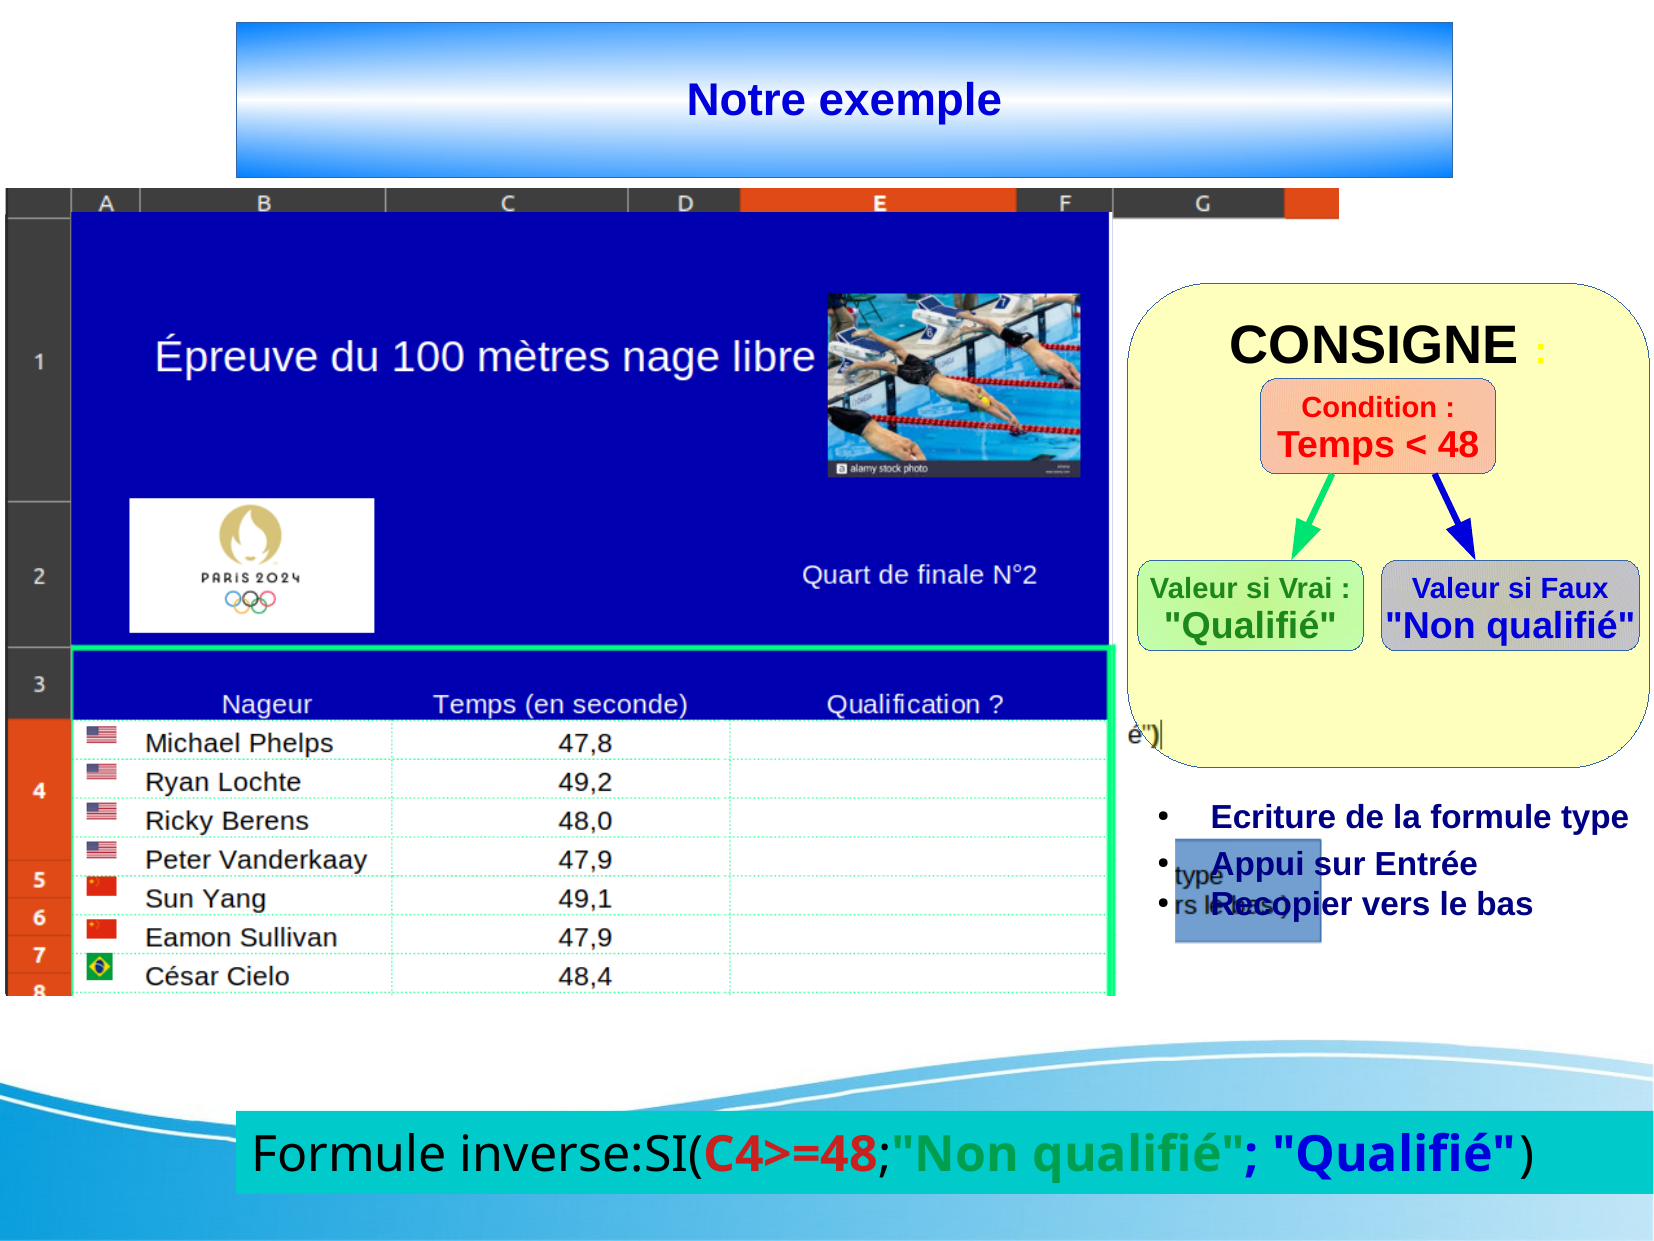

Valeur si Faux
Notre exemple
CONSIGNE :
Condition :
Temps < 48
Valeur si Vrai :
"Qualifié"
Valeur si Faux
"Non qualifié"
# Ecriture de la formule type
Appui sur Entrée
Recopier vers le bas
SI(C4<48;"Qualifié"; "Non qualifié" )
Formule inverse:SI(C4>=48;"Non qualifié"; "Qualifié" )
SI(C4<48; ; )
SI(C4<48;"Qualifié"; )